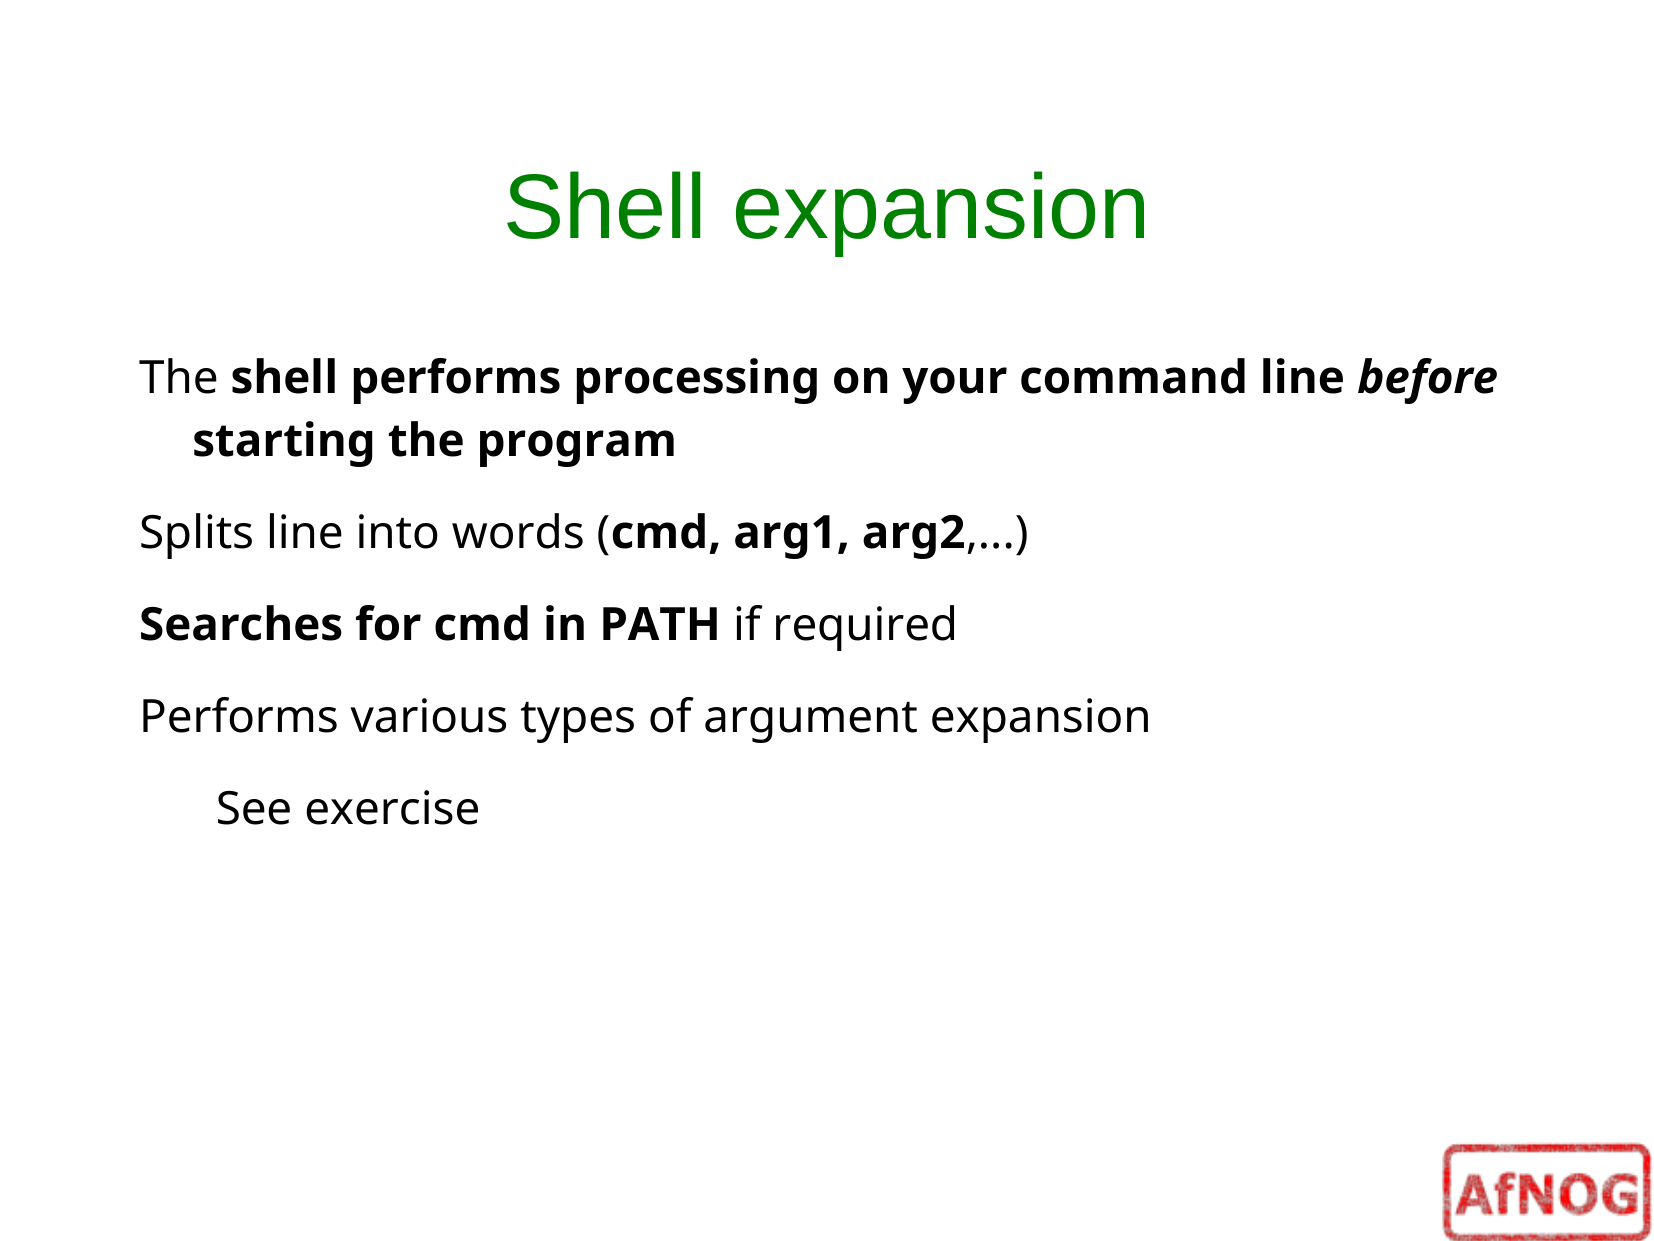

# Shell expansion
The shell performs processing on your command line before starting the program
Splits line into words (cmd, arg1, arg2,...)
Searches for cmd in PATH if required
Performs various types of argument expansion
See exercise